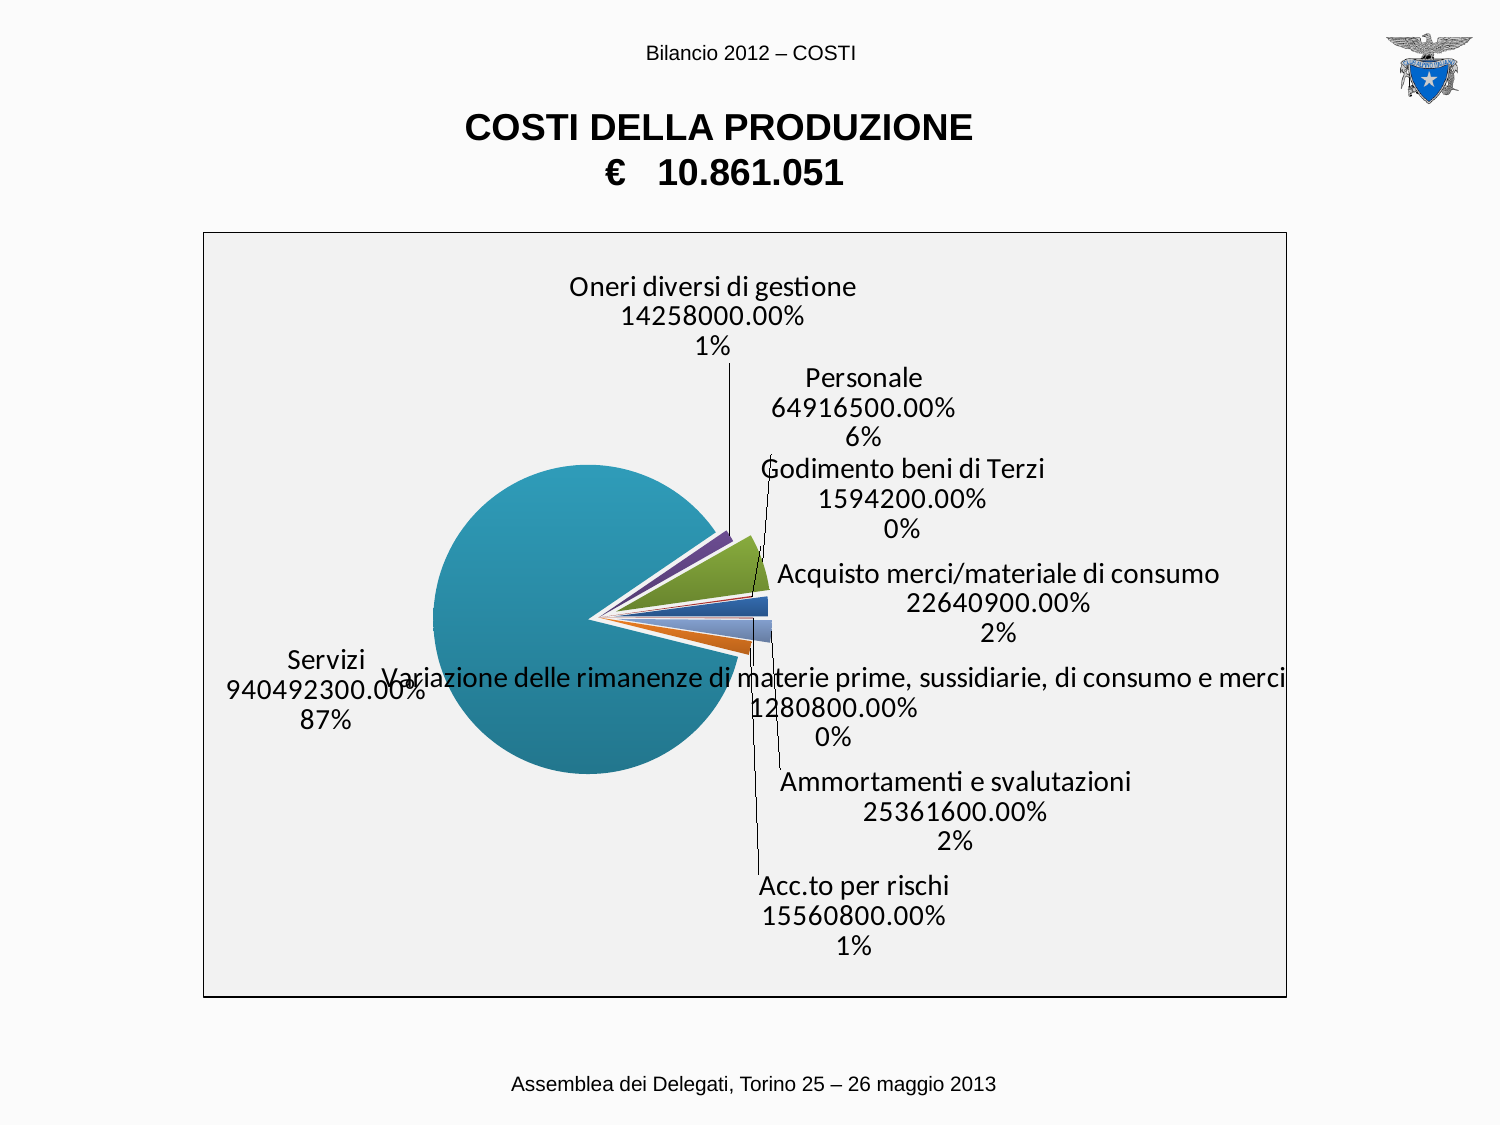

Bilancio 2012 – COSTI
COSTI DELLA PRODUZIONE
€ 10.861.051
### Chart
| Category | 2012 | 2010 | 2009 | 2008 | 2007 |
|---|---|---|---|---|---|
| Acquisto merci/materiale di consumo | 226409.0 | None | None | None | None |
| Godimento beni di Terzi | 15942.0 | None | None | None | None |
| Personale | 649165.0 | None | None | None | None |
| Oneri diversi di gestione | 142580.0 | None | None | None | None |
| Servizi | 9404923.0 | None | None | None | None |
| Acc.to per rischi | 155608.0 | None | None | None | None |
| Ammortamenti e svalutazioni | 253616.0 | None | None | None | None |
| Variazione delle rimanenze di materie prime, sussidiarie, di consumo e merci | 12808.0 | None | None | None | None |Assemblea dei Delegati, Torino 25 – 26 maggio 2013